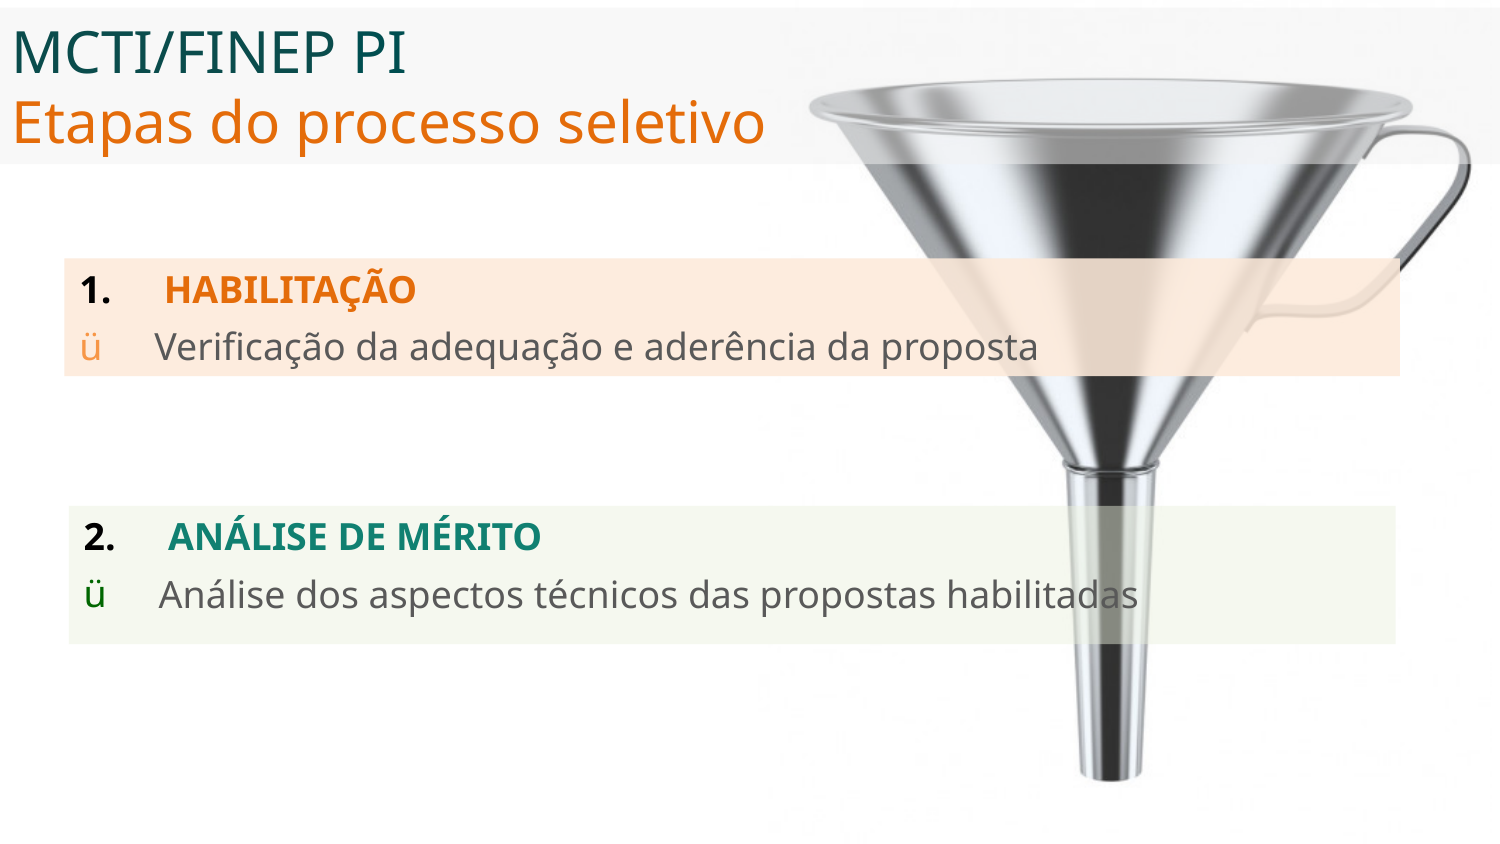

MCTI/FINEP PI
Etapas do processo seletivo
HABILITAÇÃO
Verificação da adequação e aderência da proposta
ANÁLISE DE MÉRITO
Análise dos aspectos técnicos das propostas habilitadas